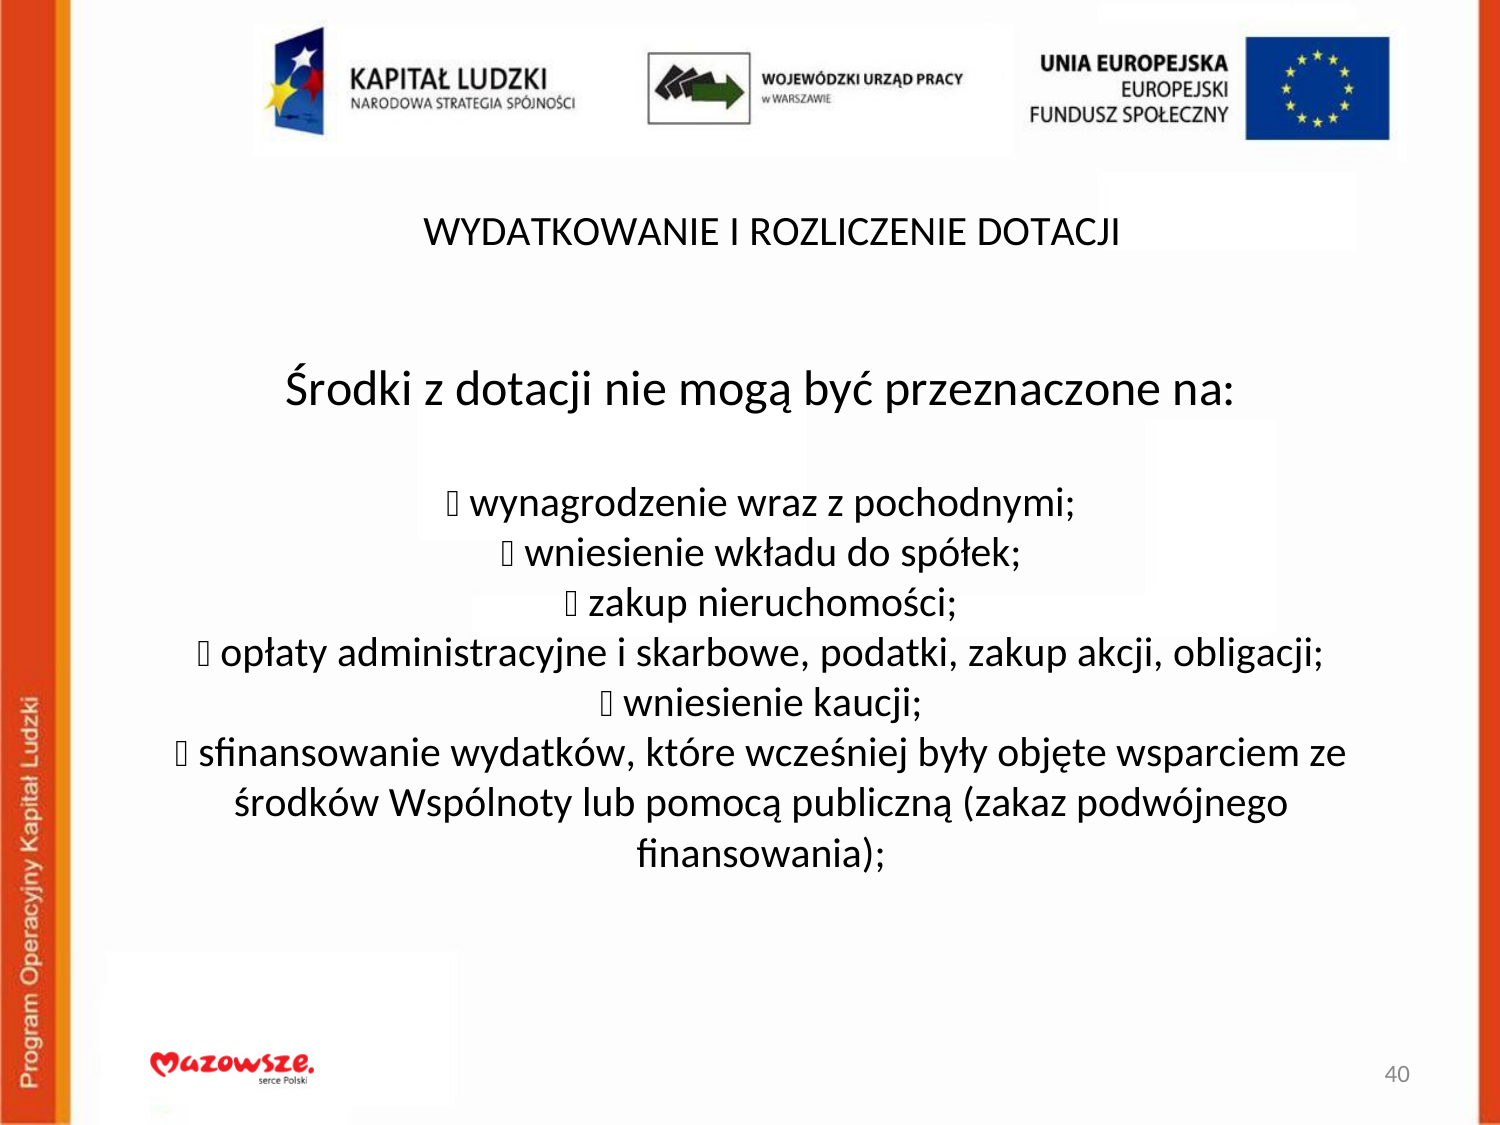

WYDATKOWANIE I ROZLICZENIE DOTACJI
# Środki z dotacji nie mogą być przeznaczone na: wynagrodzenie wraz z pochodnymi; wniesienie wkładu do spółek; zakup nieruchomości; opłaty administracyjne i skarbowe, podatki, zakup akcji, obligacji; wniesienie kaucji; sfinansowanie wydatków, które wcześniej były objęte wsparciem ze środków Wspólnoty lub pomocą publiczną (zakaz podwójnego finansowania);